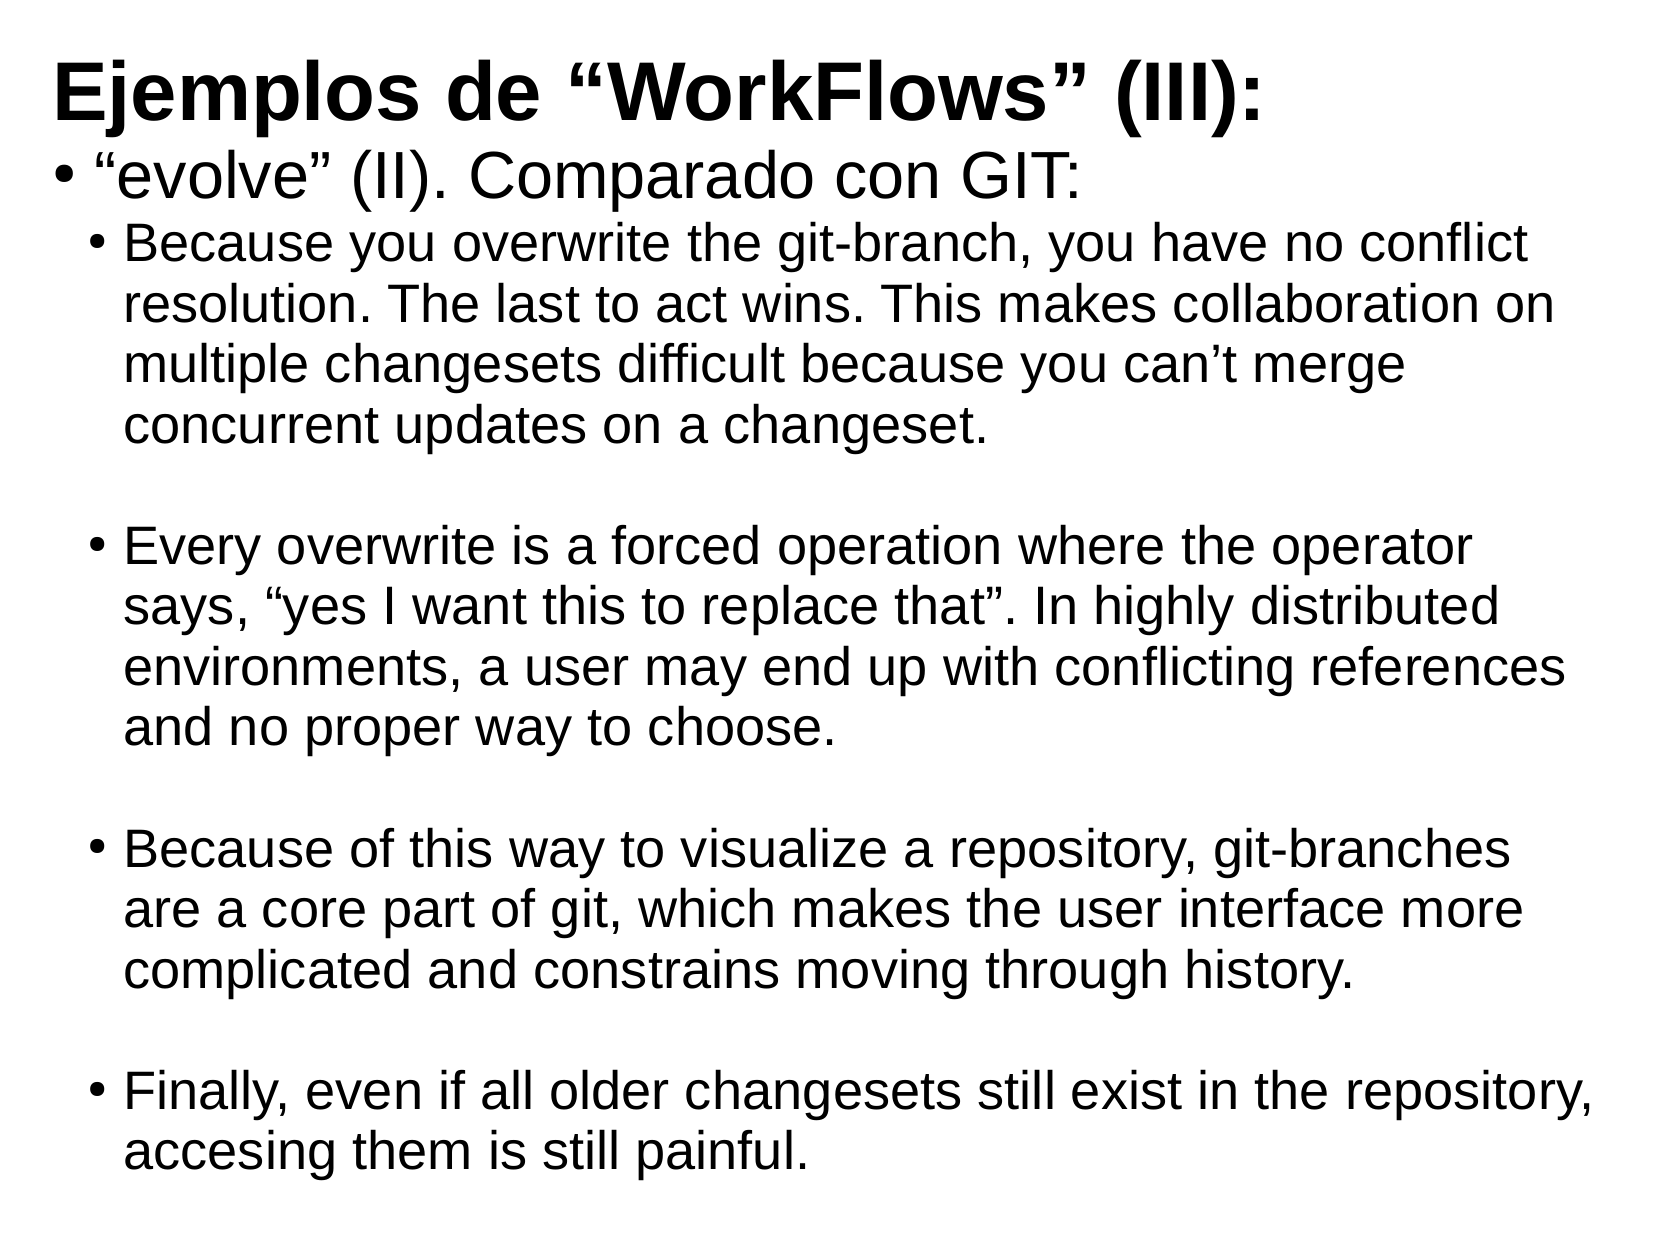

Ejemplos de “WorkFlows” (III):
 “evolve” (II). Comparado con GIT:
Because you overwrite the git-branch, you have no conflict resolution. The last to act wins. This makes collaboration on multiple changesets difficult because you can’t merge concurrent updates on a changeset.
Every overwrite is a forced operation where the operator says, “yes I want this to replace that”. In highly distributed environments, a user may end up with conflicting references and no proper way to choose.
Because of this way to visualize a repository, git-branches are a core part of git, which makes the user interface more complicated and constrains moving through history.
Finally, even if all older changesets still exist in the repository, accesing them is still painful.